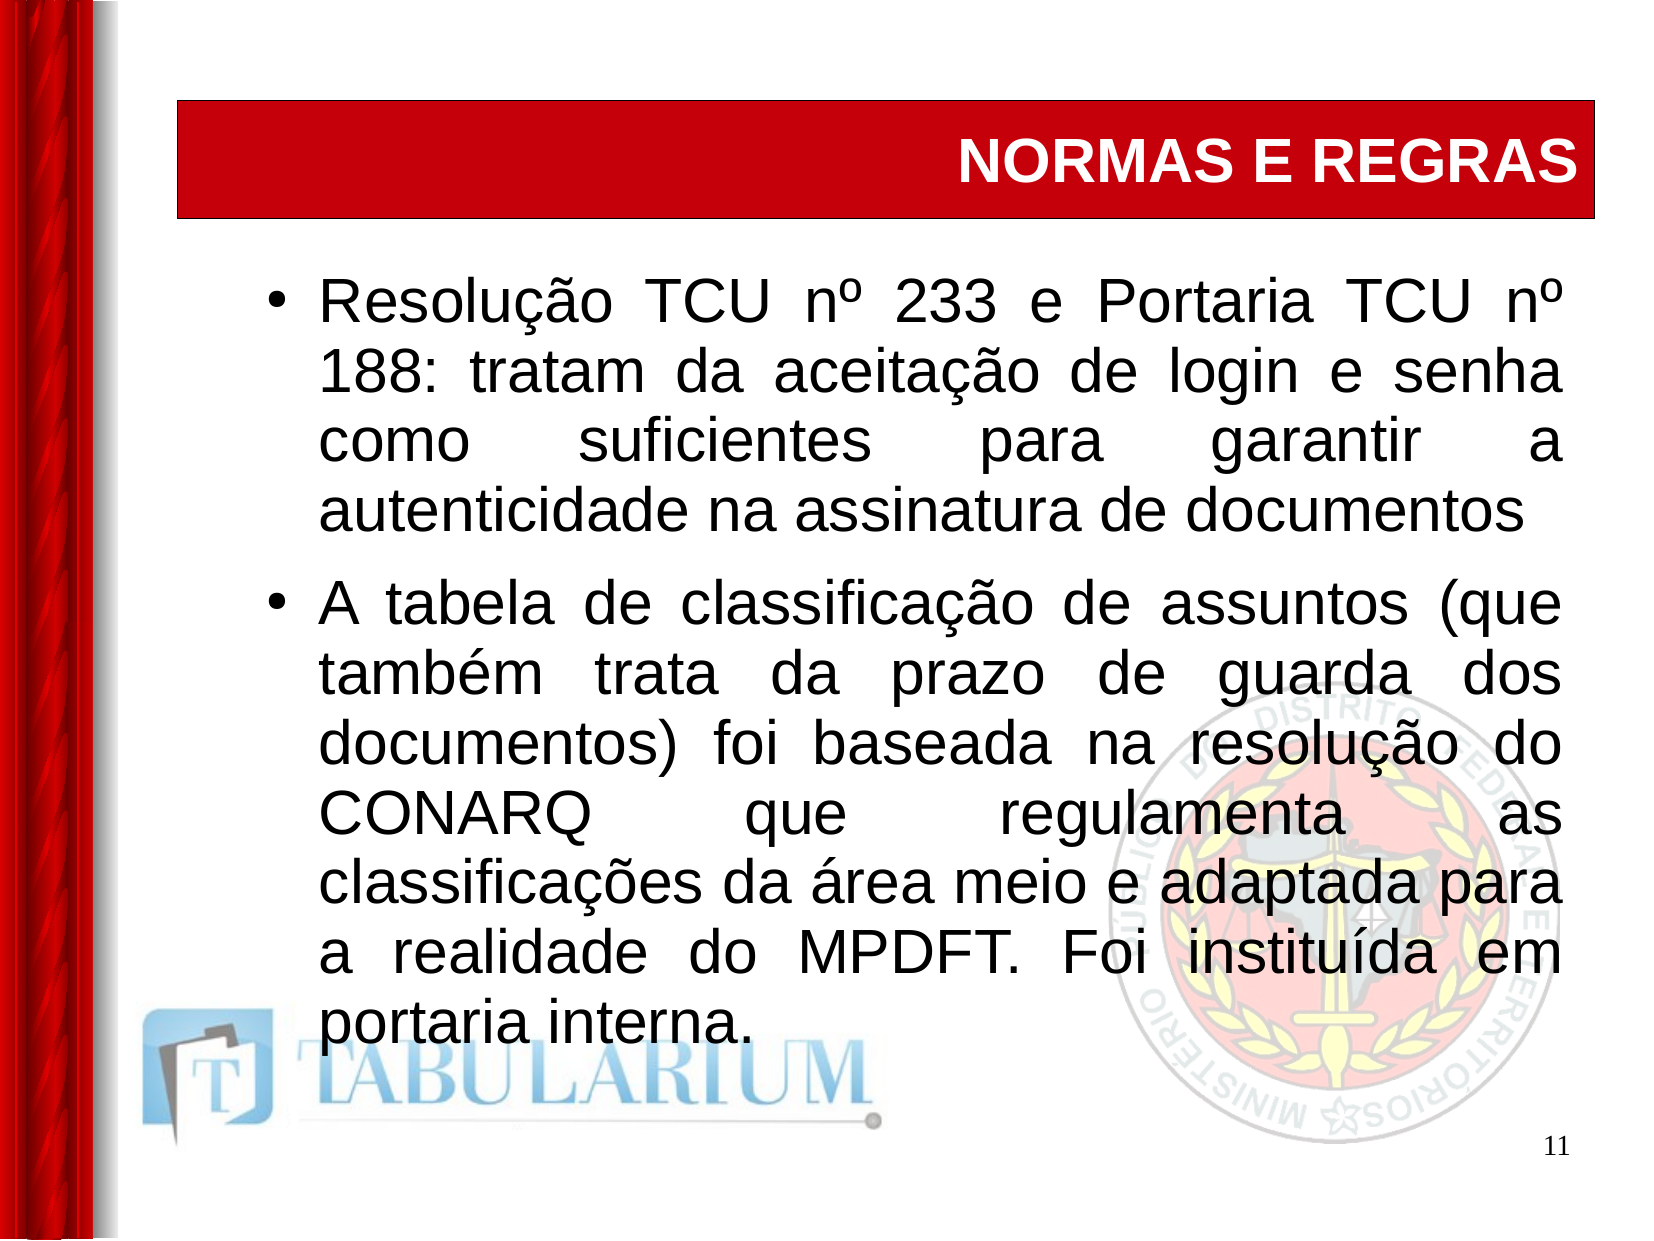

NORMAS E REGRAS
# Resolução TCU nº 233 e Portaria TCU nº 188: tratam da aceitação de login e senha como suficientes para garantir a autenticidade na assinatura de documentos
A tabela de classificação de assuntos (que também trata da prazo de guarda dos documentos) foi baseada na resolução do CONARQ que regulamenta as classificações da área meio e adaptada para a realidade do MPDFT. Foi instituída em portaria interna.
11